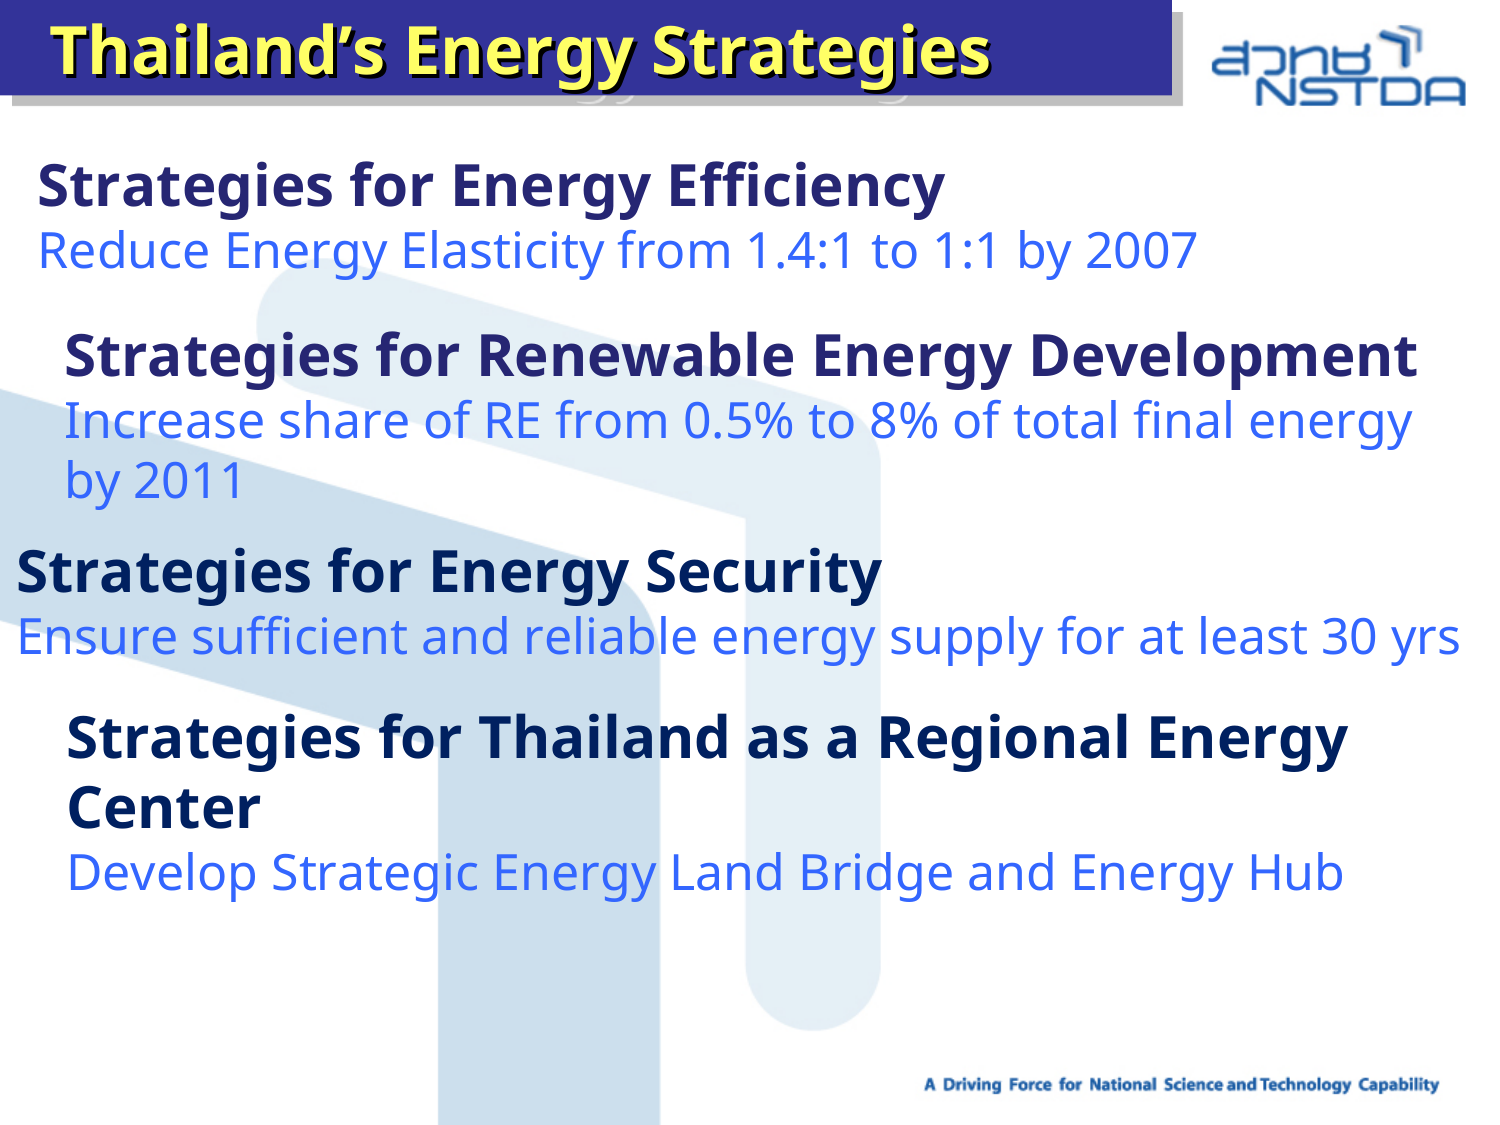

Thailand’s Energy Strategies
Strategies for Energy Efficiency
Reduce Energy Elasticity from 1.4:1 to 1:1 by 2007
Strategies for Renewable Energy Development
Increase share of RE from 0.5% to 8% of total final energy
by 2011
Strategies for Energy Security
Ensure sufficient and reliable energy supply for at least 30 yrs
Strategies for Thailand as a Regional Energy
Center
Develop Strategic Energy Land Bridge and Energy Hub